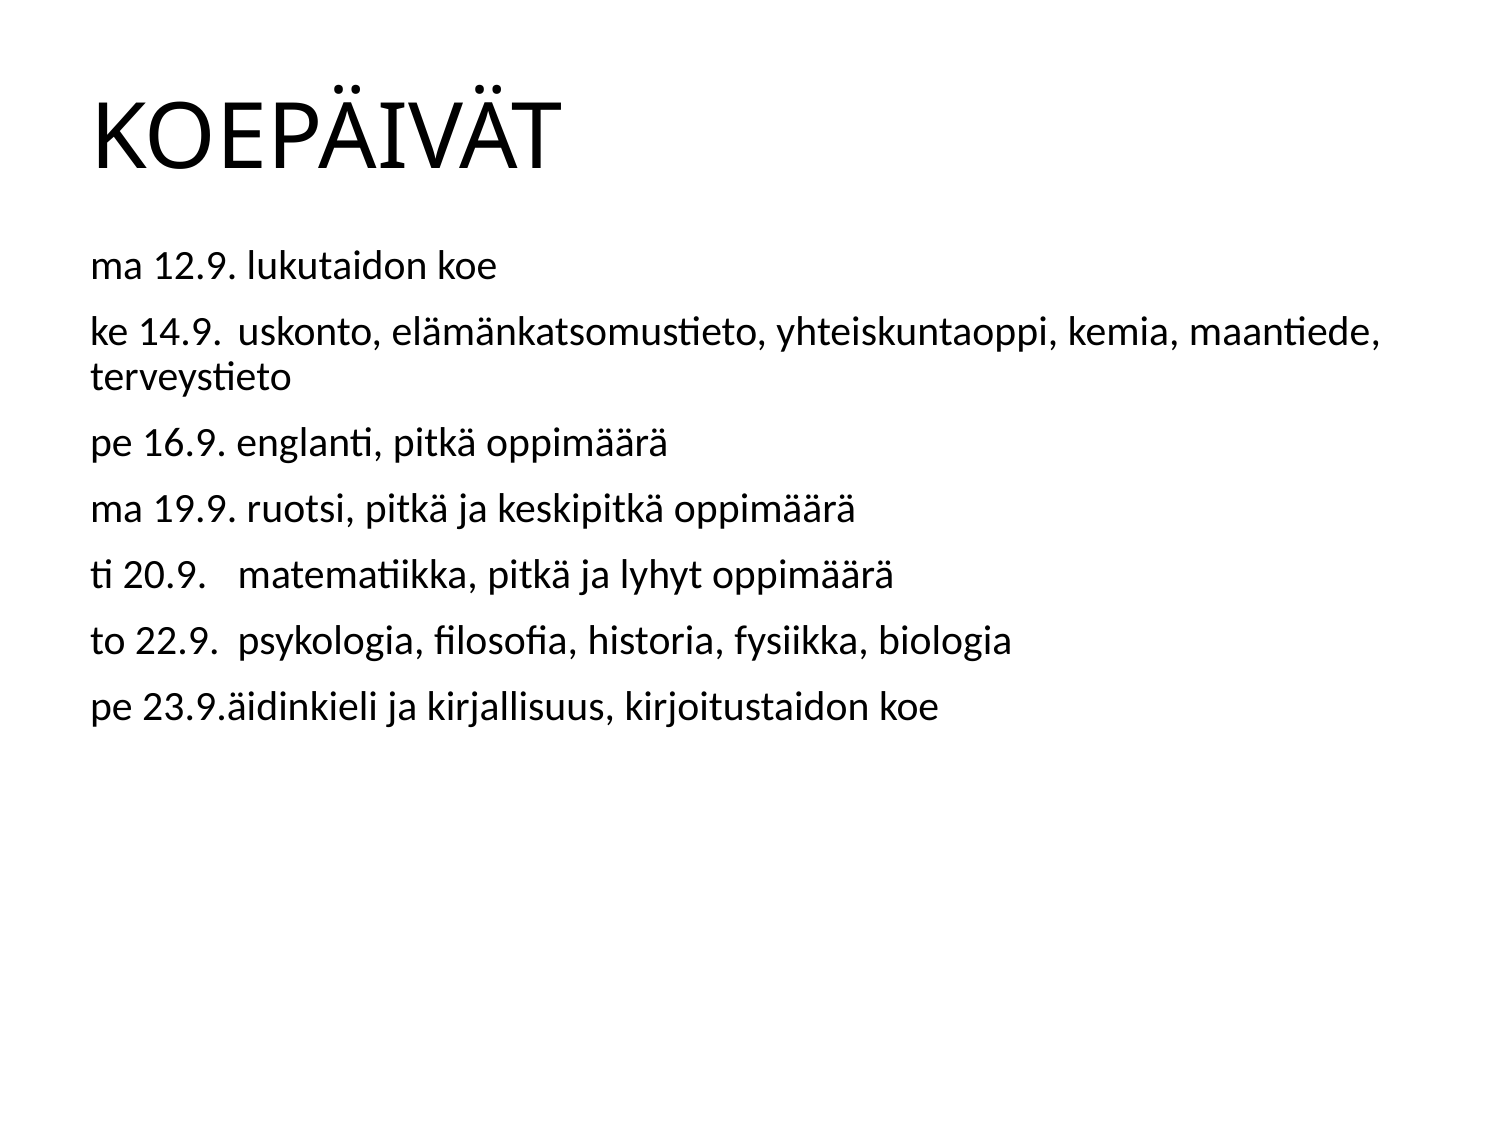

# KOEPÄIVÄT
ma 12.9. lukutaidon koe
ke 14.9.	uskonto, elämänkatsomustieto, yhteiskuntaoppi, kemia, maantiede, terveystieto
pe 16.9. englanti, pitkä oppimäärä
ma 19.9. ruotsi, pitkä ja keskipitkä oppimäärä
ti 20.9.	matematiikka, pitkä ja lyhyt oppimäärä
to 22.9.	psykologia, filosofia, historia, fysiikka, biologia
pe 23.9.äidinkieli ja kirjallisuus, kirjoitustaidon koe